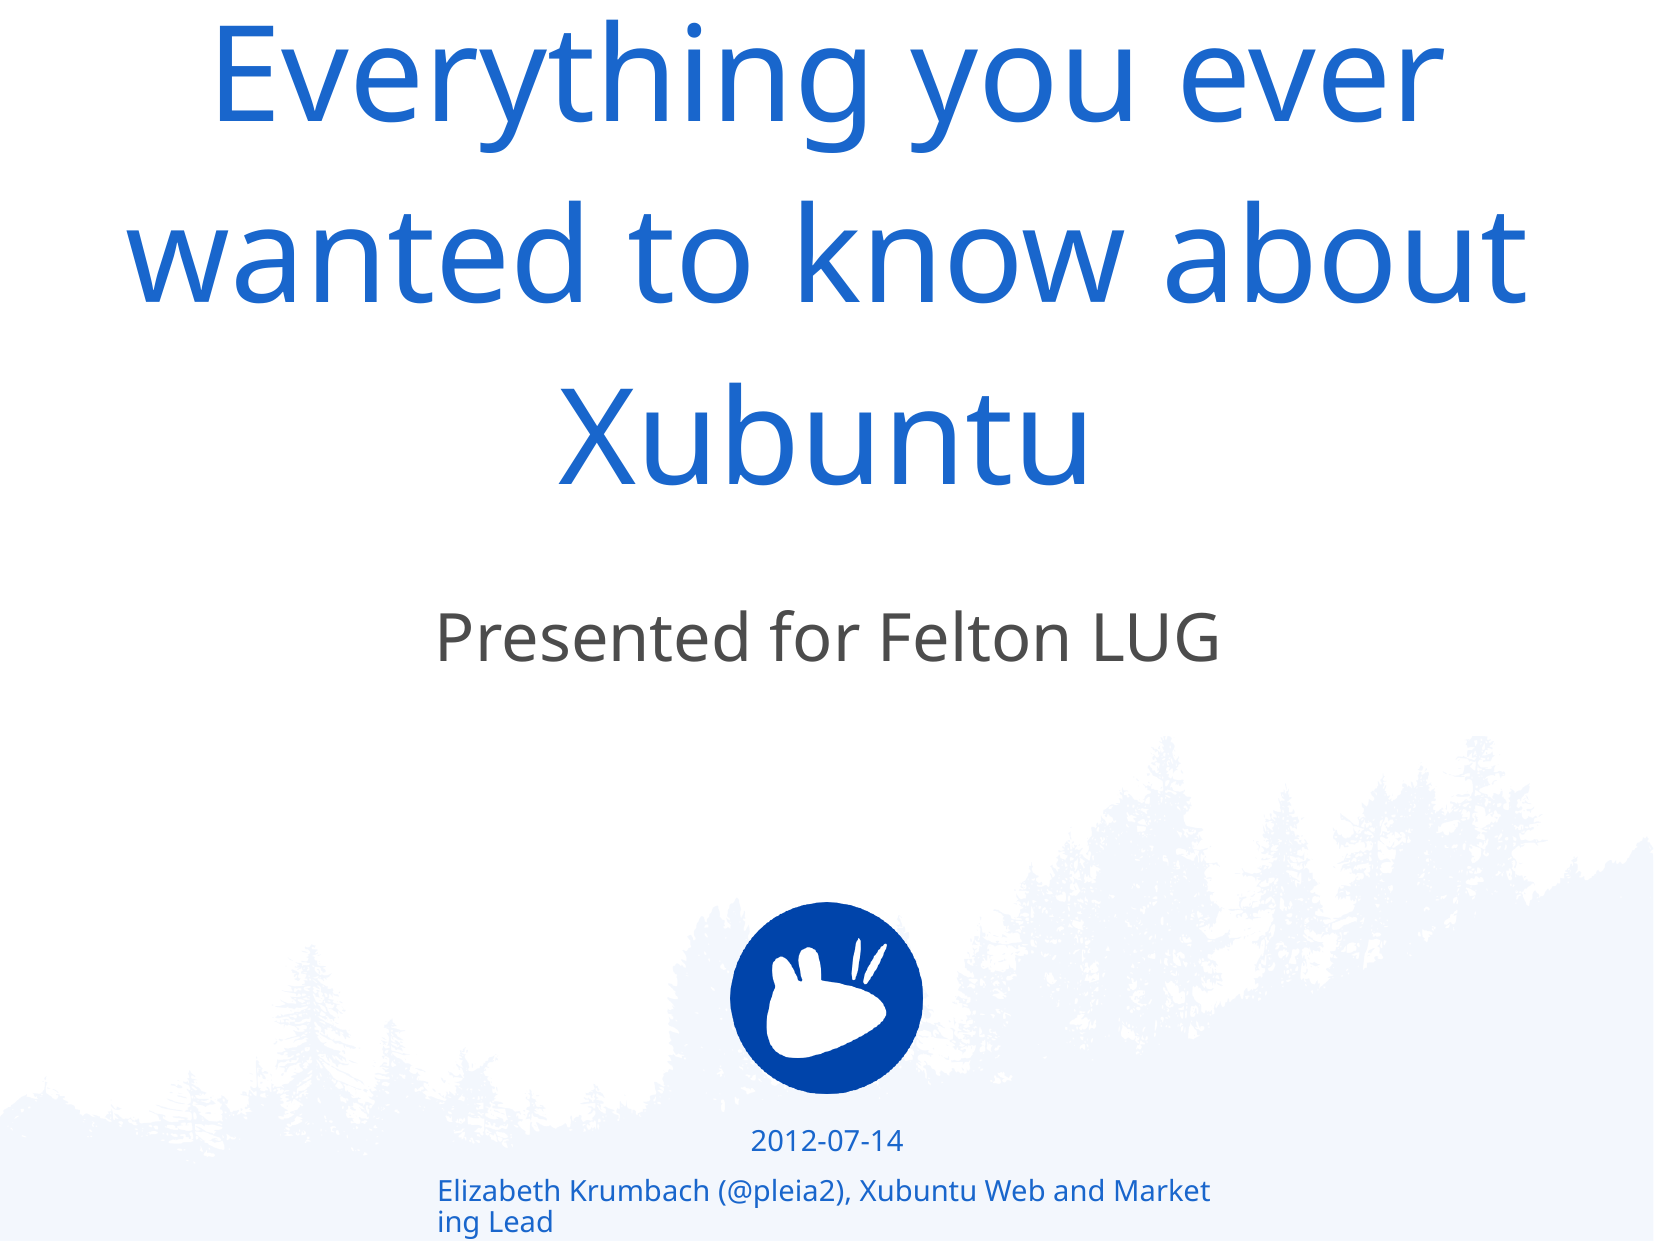

# Everything you ever wanted to know about Xubuntu
Presented for Felton LUG
2012-07-14
Elizabeth Krumbach (@pleia2), Xubuntu Web and Marketing Lead